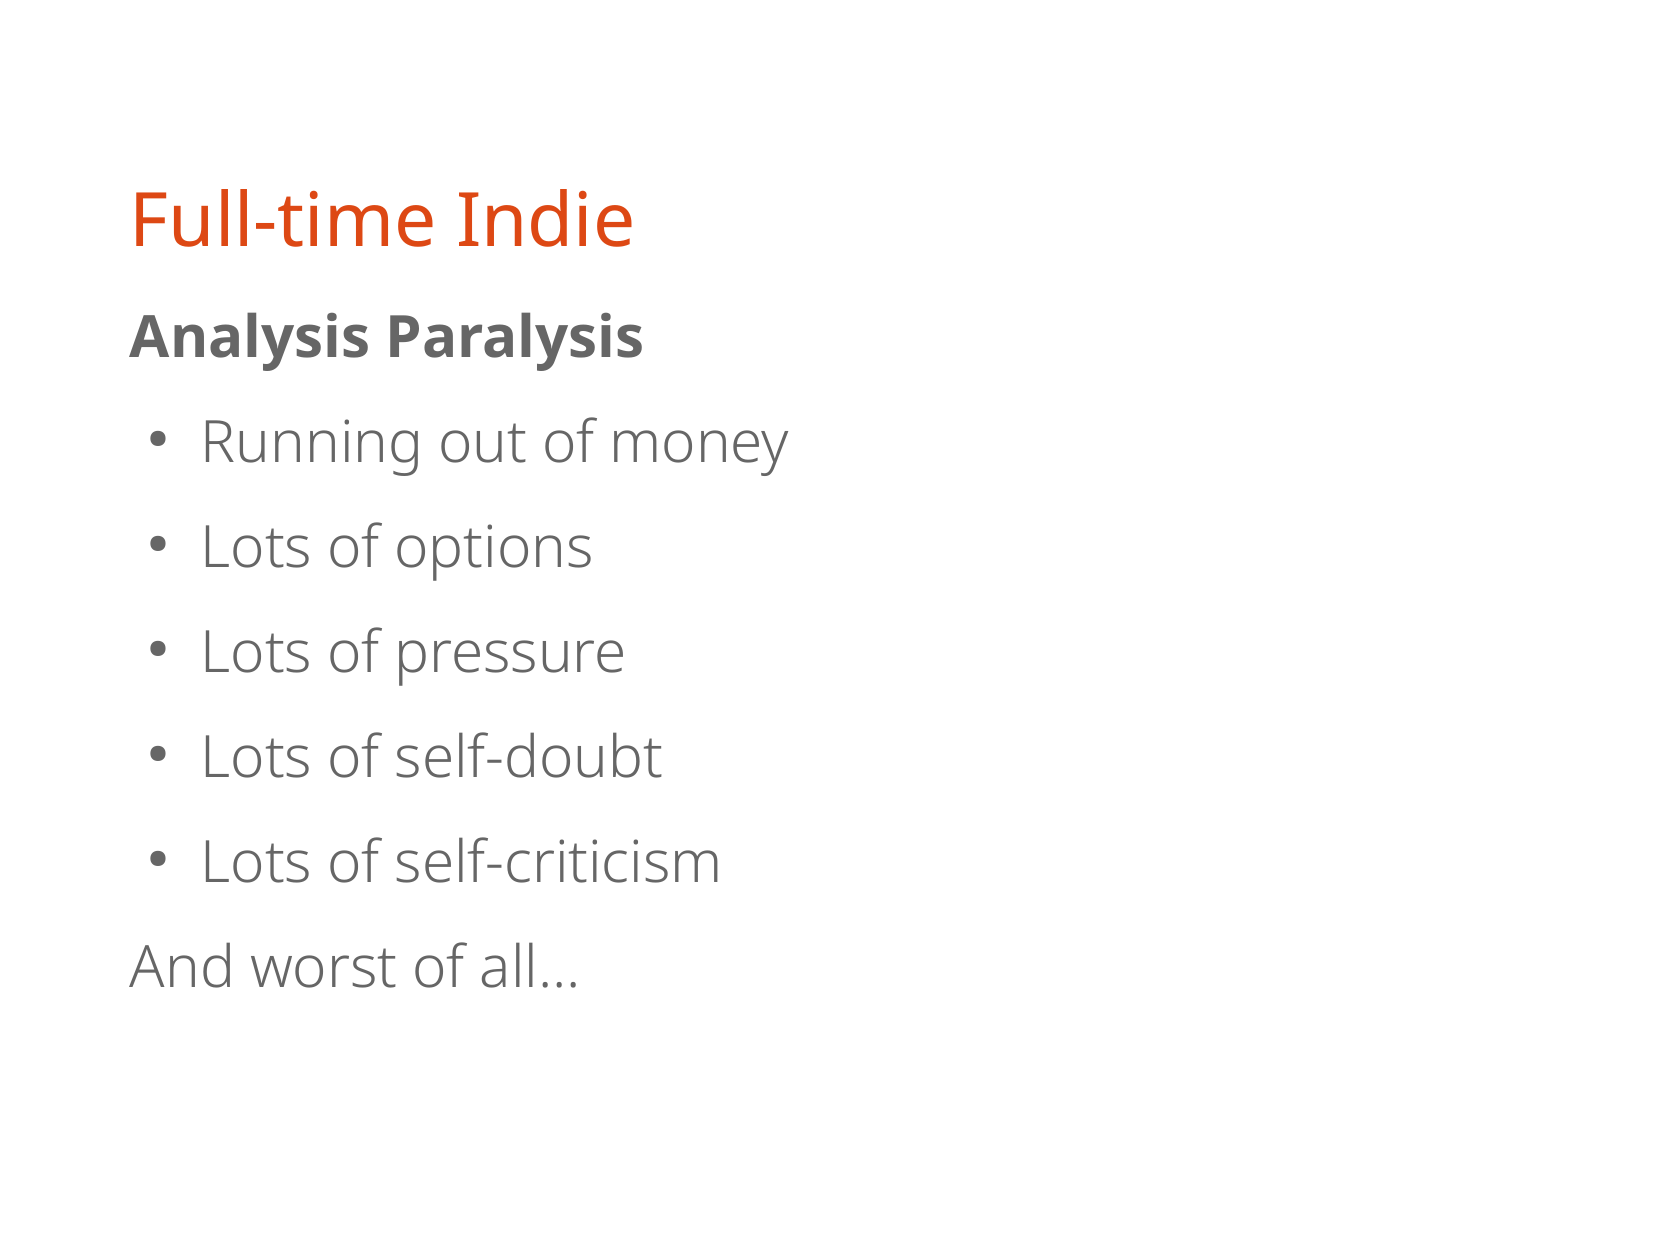

# Full-time Indie
Analysis Paralysis
Running out of money
Lots of options
Lots of pressure
Lots of self-doubt
Lots of self-criticism
And worst of all...